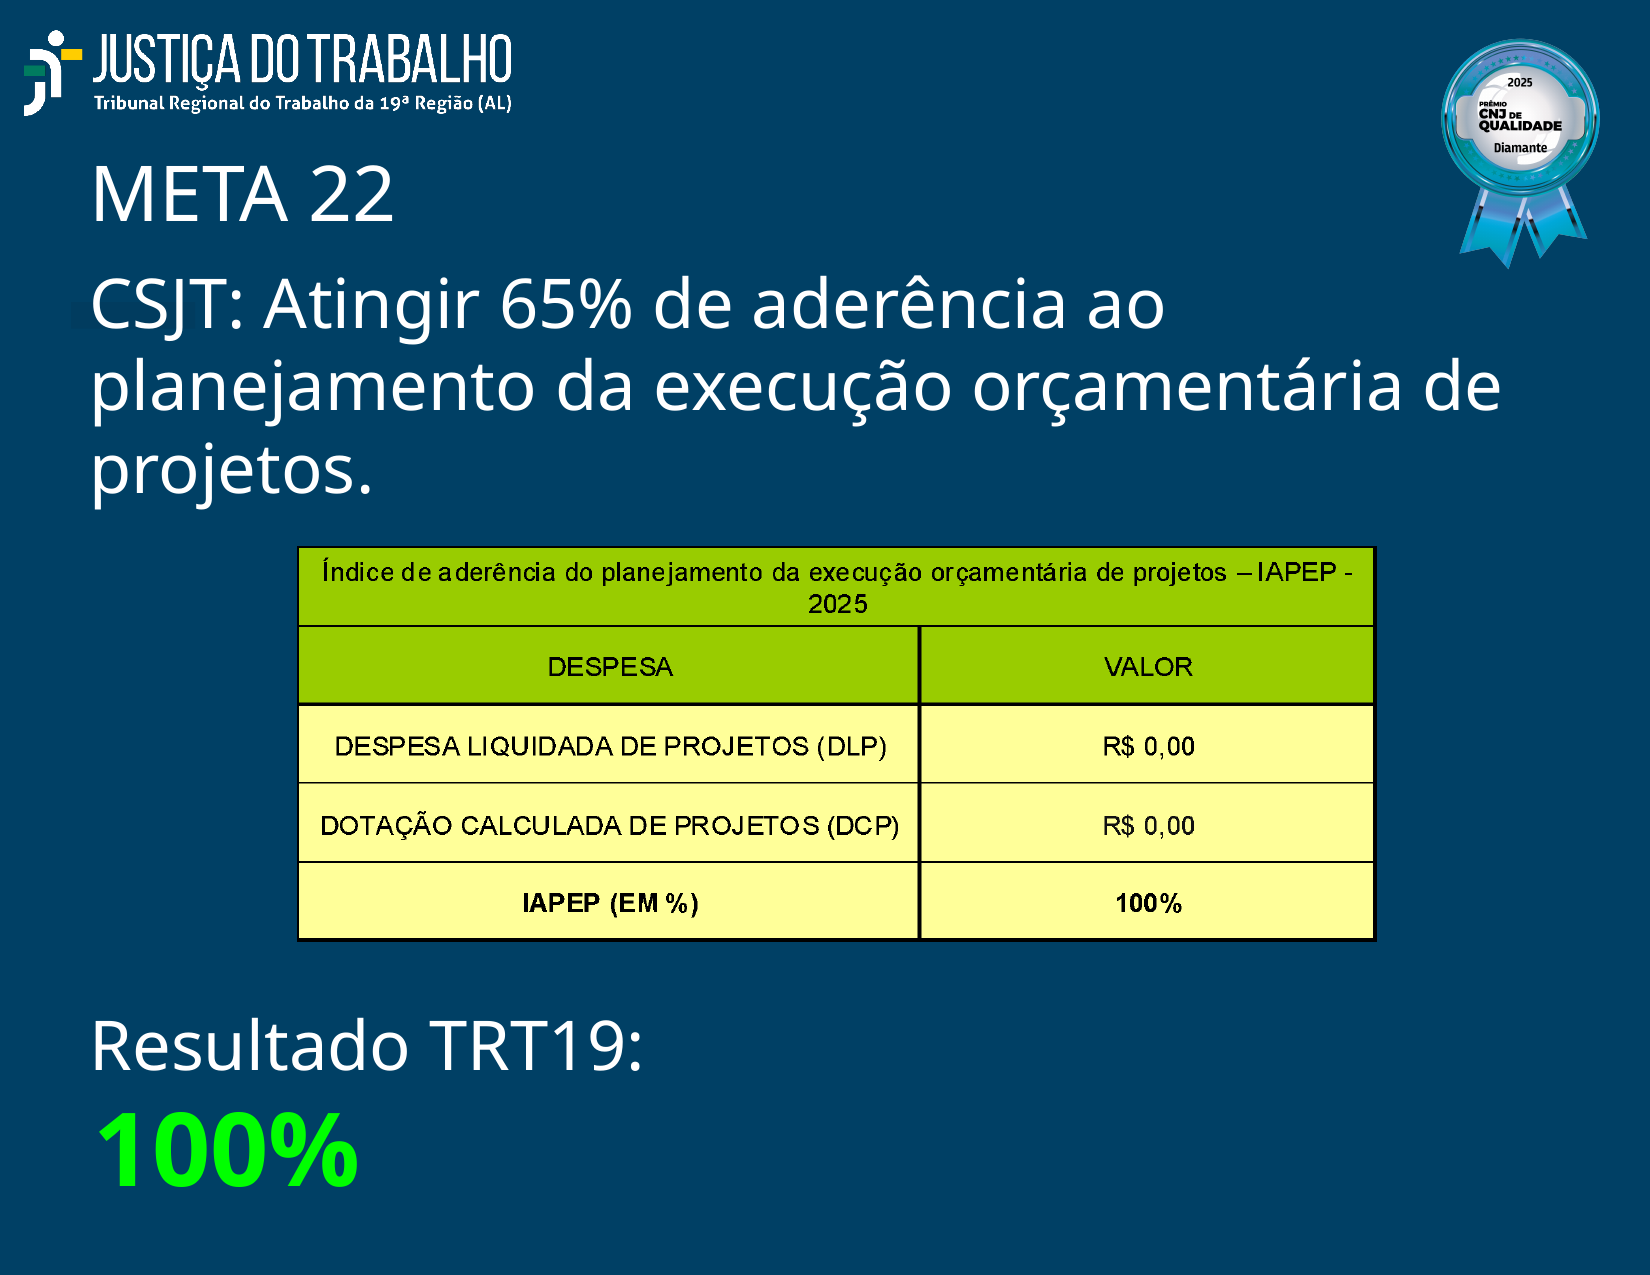

# META 22 CSJT: Atingir 65% de aderência ao planejamento da execução orçamentária de projetos. Resultado TRT19: 100%